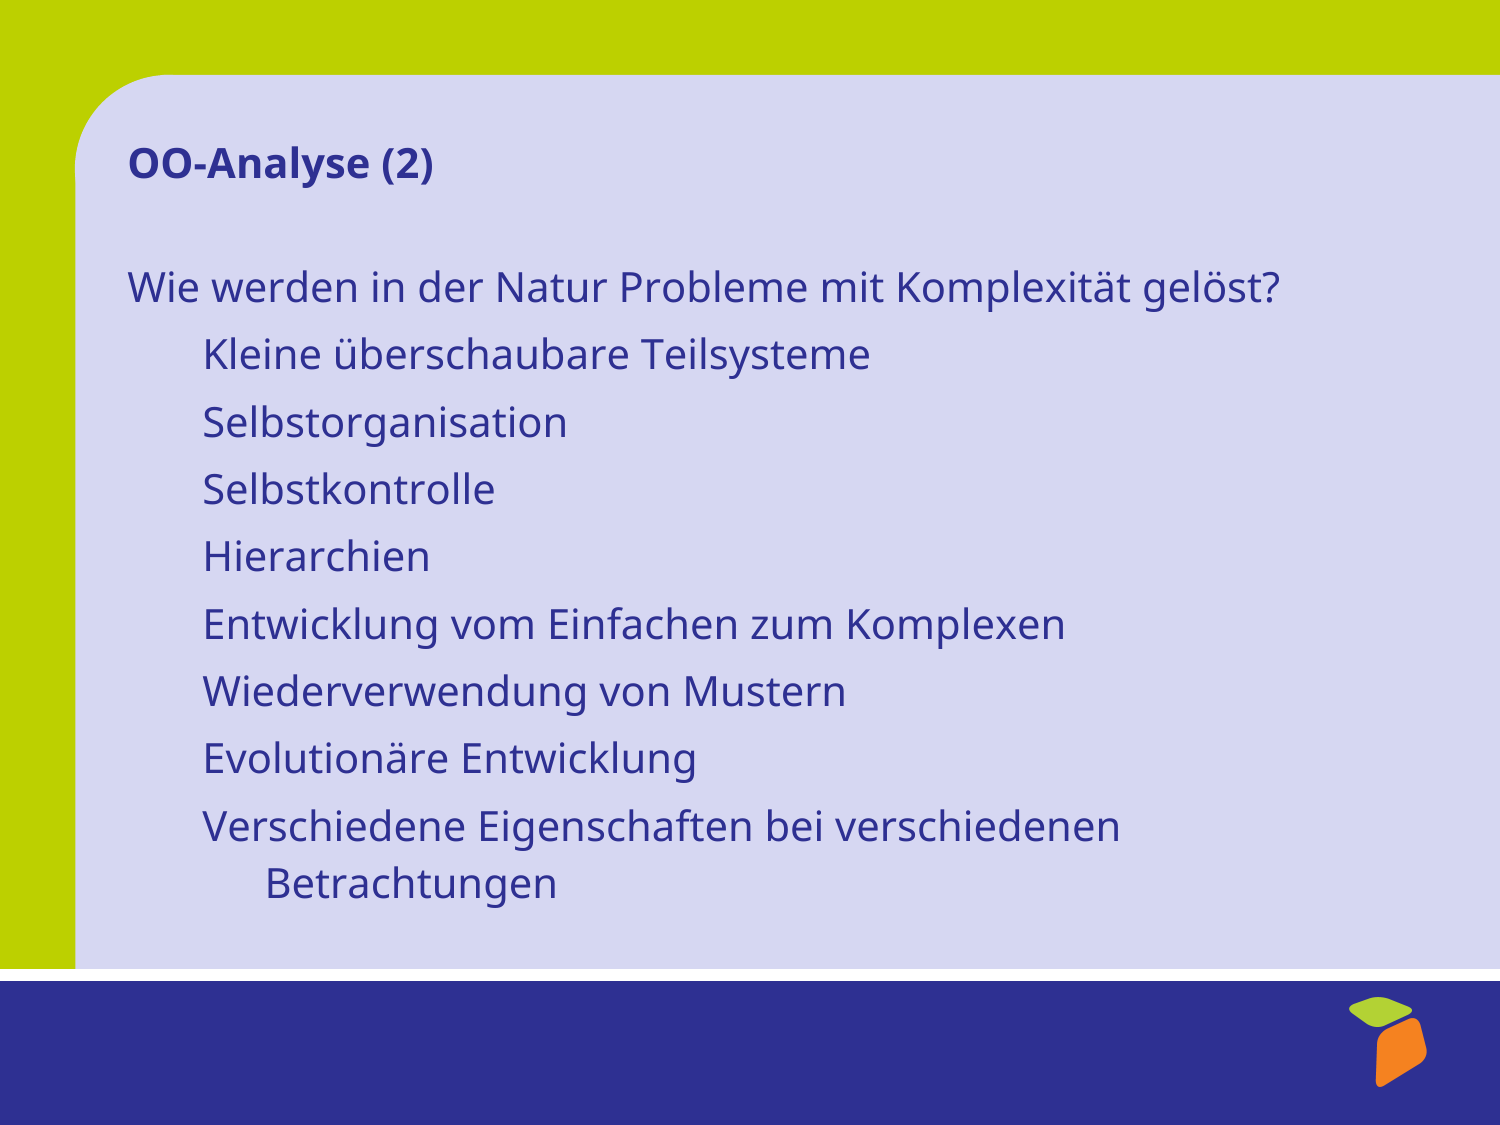

# OO-Analyse (2)
Wie werden in der Natur Probleme mit Komplexität gelöst?
Kleine überschaubare Teilsysteme
Selbstorganisation
Selbstkontrolle
Hierarchien
Entwicklung vom Einfachen zum Komplexen
Wiederverwendung von Mustern
Evolutionäre Entwicklung
Verschiedene Eigenschaften bei verschiedenen Betrachtungen